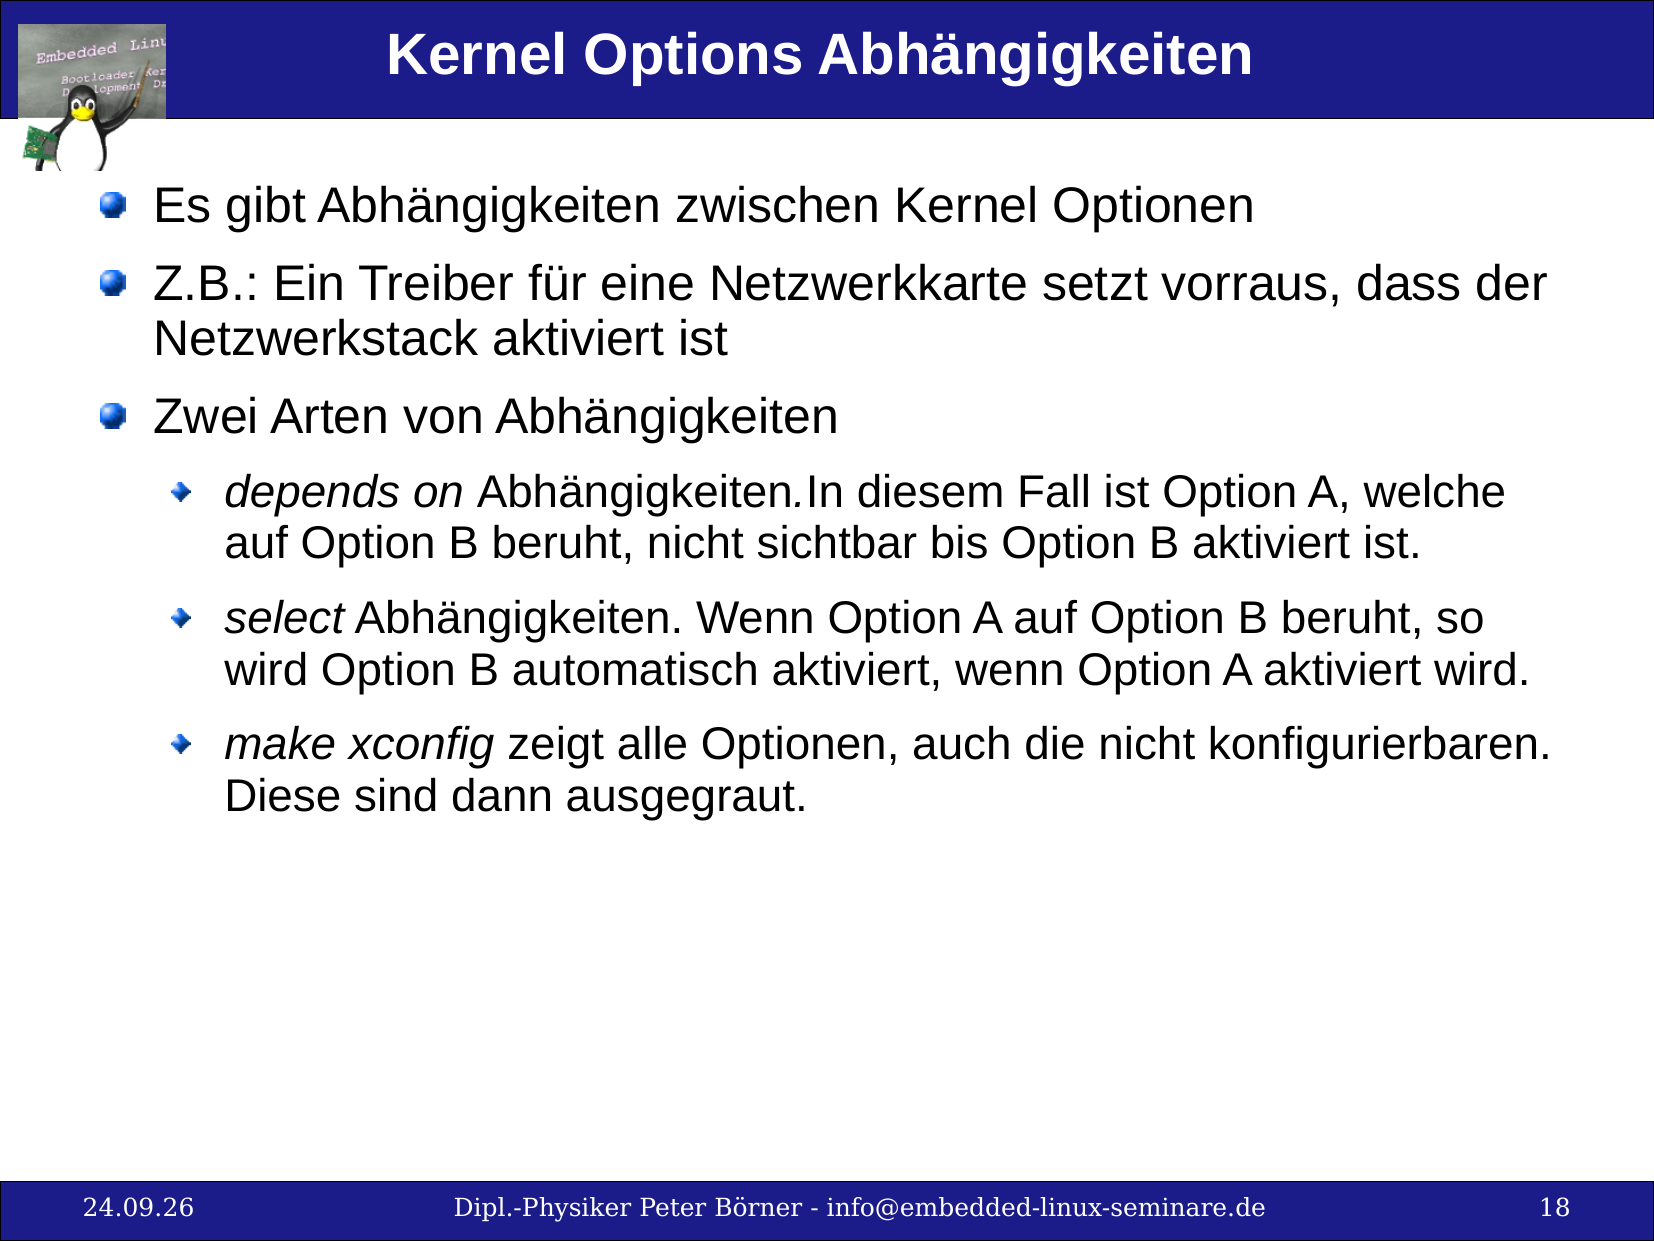

# Kernel Options Abhängigkeiten
Es gibt Abhängigkeiten zwischen Kernel Optionen
Z.B.: Ein Treiber für eine Netzwerkkarte setzt vorraus, dass der Netzwerkstack aktiviert ist
Zwei Arten von Abhängigkeiten
depends on Abhängigkeiten.In diesem Fall ist Option A, welche auf Option B beruht, nicht sichtbar bis Option B aktiviert ist.
select Abhängigkeiten. Wenn Option A auf Option B beruht, so wird Option B automatisch aktiviert, wenn Option A aktiviert wird.
make xconfig zeigt alle Optionen, auch die nicht konfigurierbaren. Diese sind dann ausgegraut.
 Dipl.-Physiker Peter Börner - info@embedded-linux-seminare.de
18